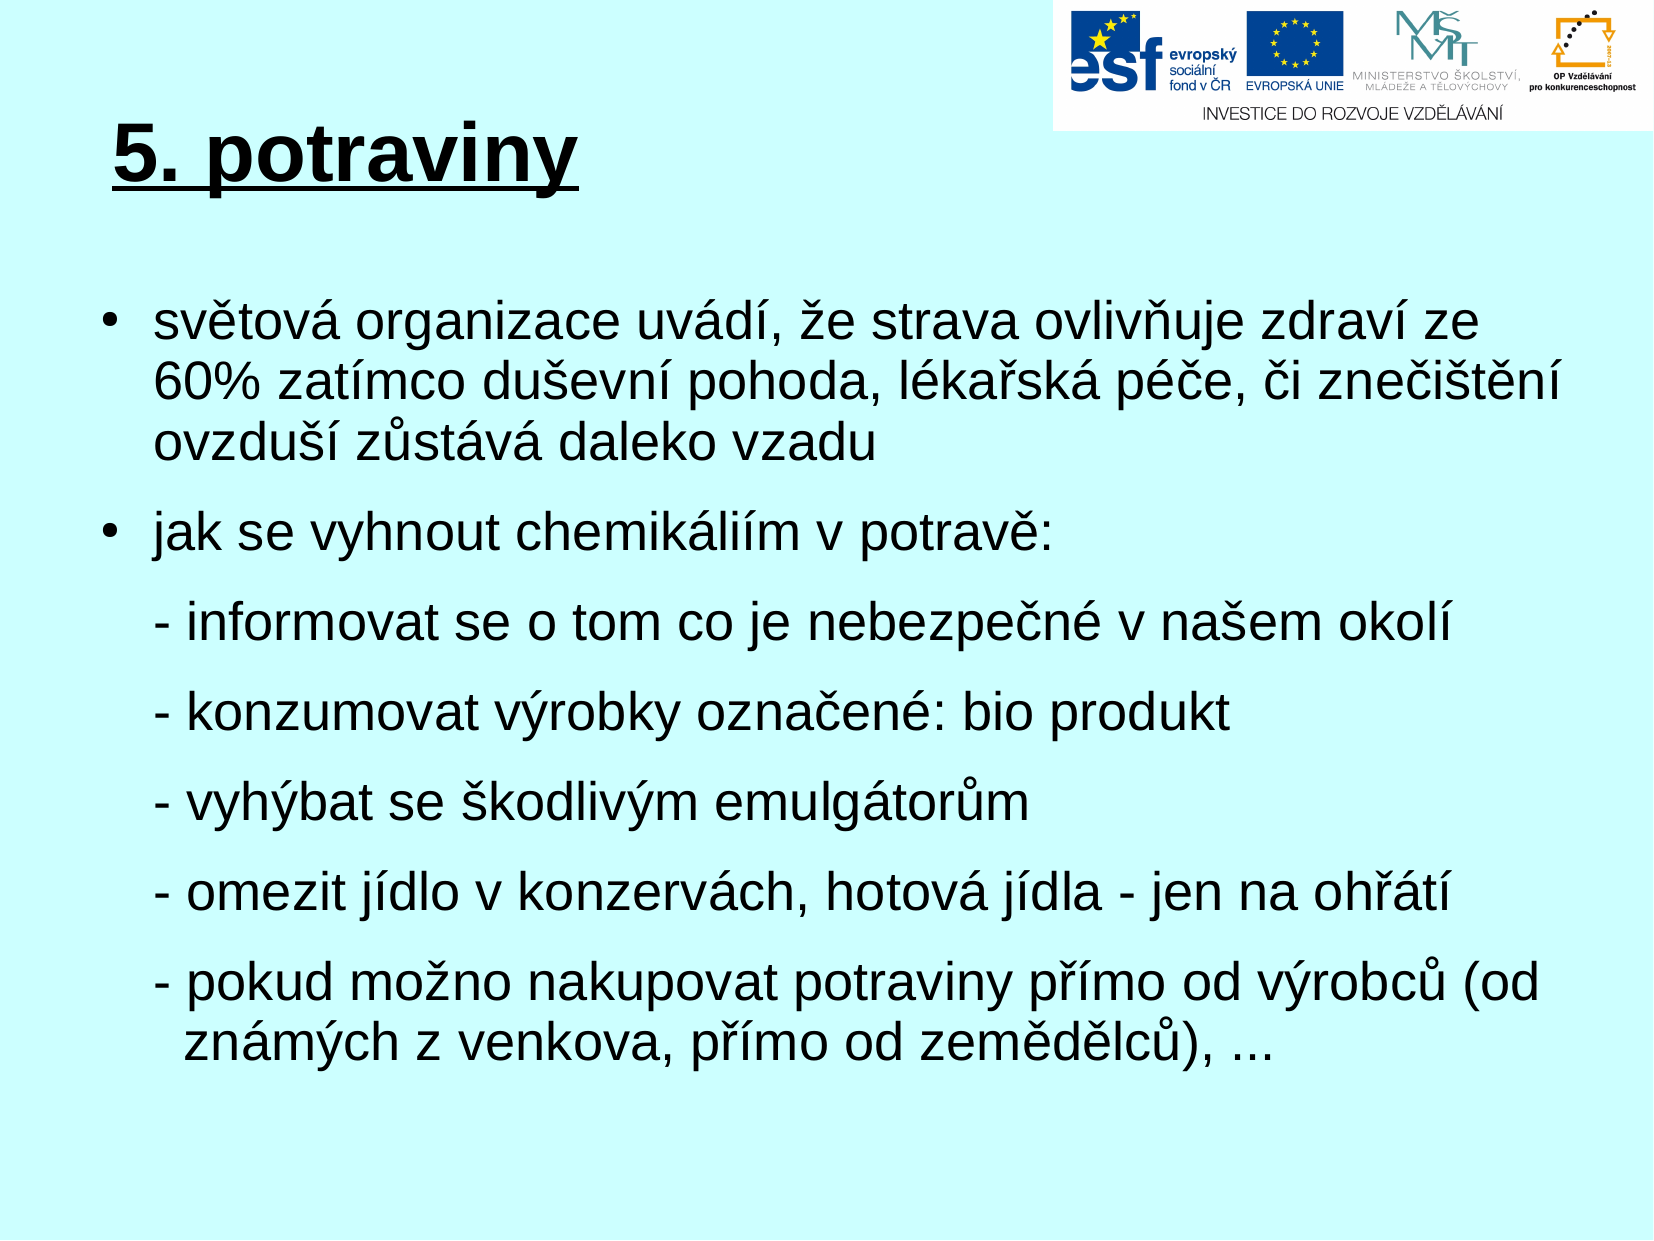

# 5. potraviny
světová organizace uvádí, že strava ovlivňuje zdraví ze 60% zatímco duševní pohoda, lékařská péče, či znečištění ovzduší zůstává daleko vzadu
jak se vyhnout chemikáliím v potravě:
- informovat se o tom co je nebezpečné v našem okolí
- konzumovat výrobky označené: bio produkt
- vyhýbat se škodlivým emulgátorům
- omezit jídlo v konzervách, hotová jídla - jen na ohřátí
- pokud možno nakupovat potraviny přímo od výrobců (od známých z venkova, přímo od zemědělců), ...